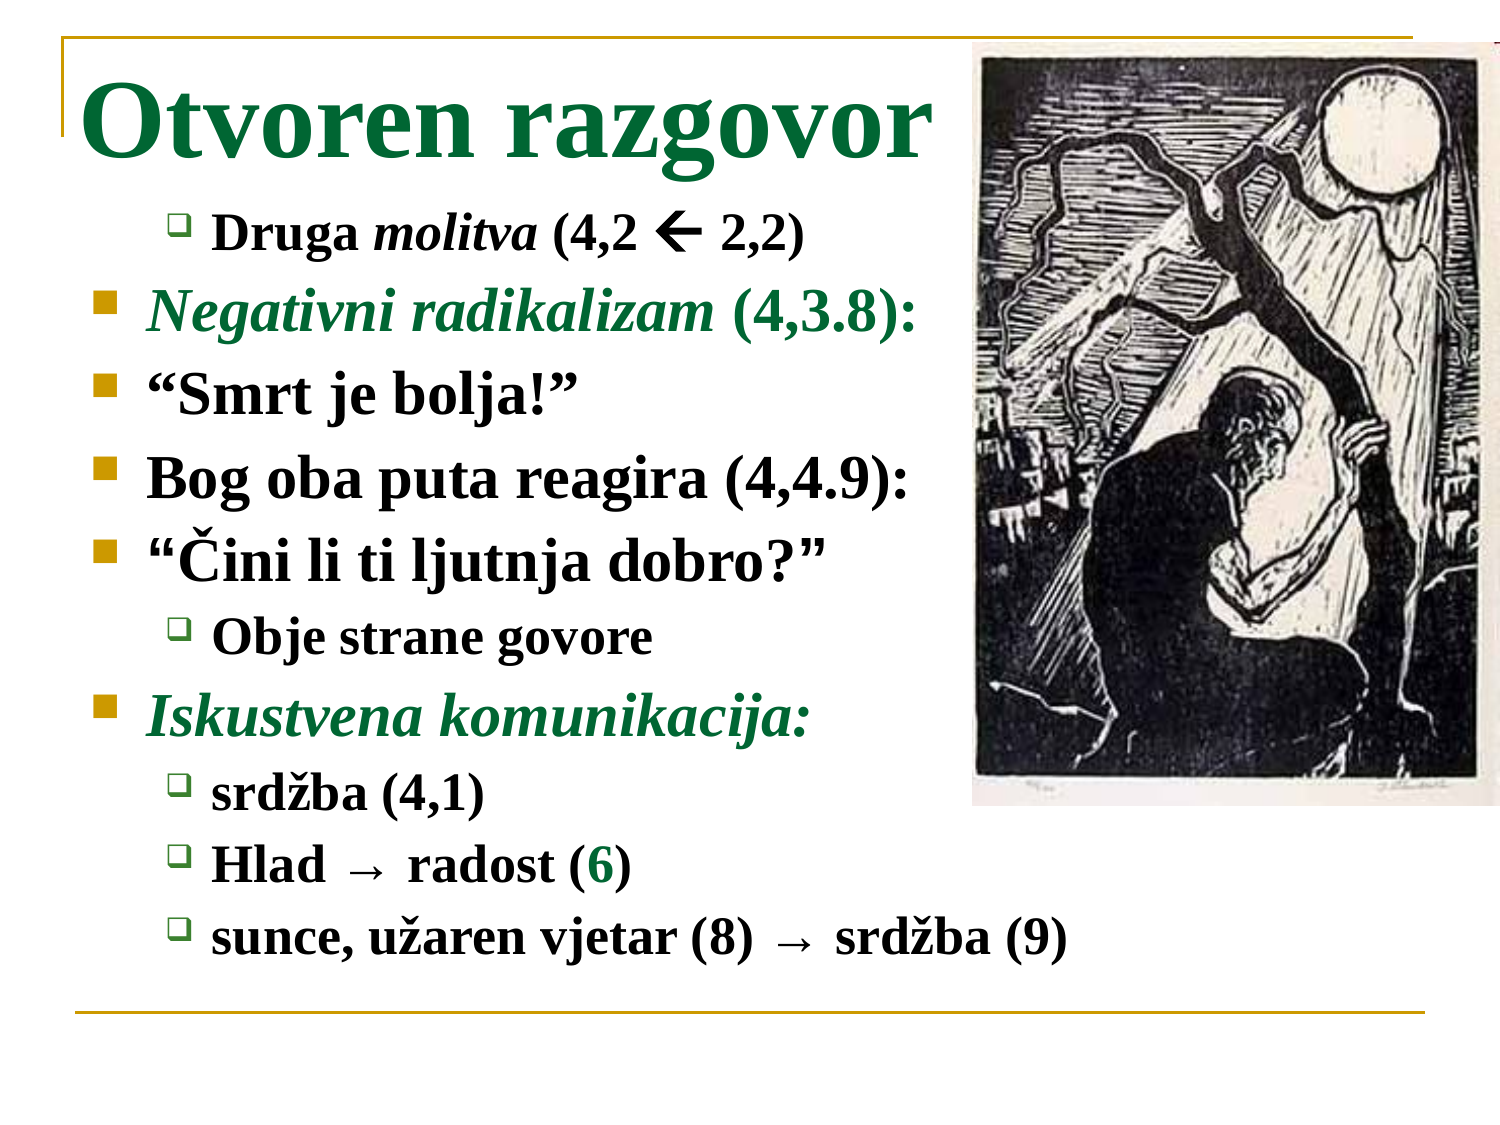

# Otvoren razgovor
Druga molitva (4,2  2,2)
Negativni radikalizam (4,3.8):
“Smrt je bolja!”
Bog oba puta reagira (4,4.9):
“Čini li ti ljutnja dobro?”
Obje strane govore
Iskustvena komunikacija:
srdžba (4,1)
Hlad → radost (6)
sunce, užaren vjetar (8) → srdžba (9)